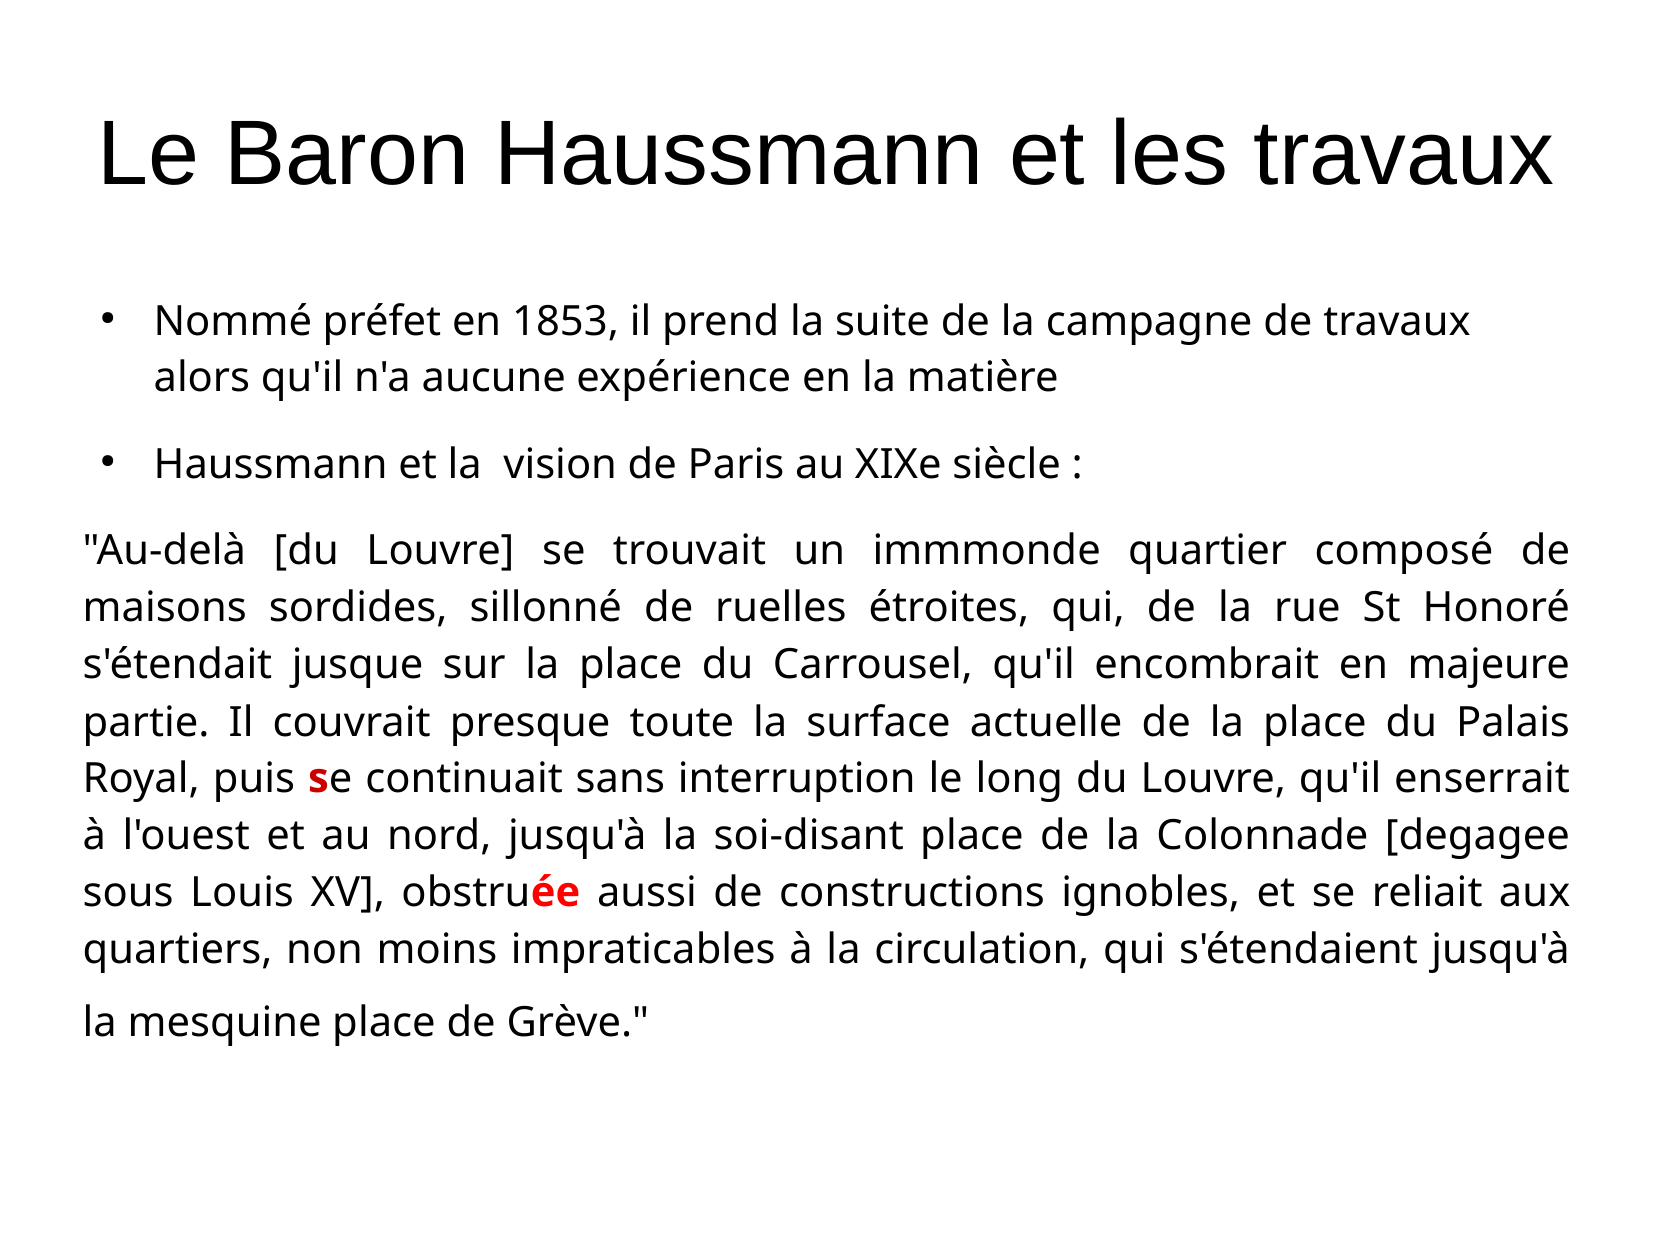

# Le Baron Haussmann et les travaux
Nommé préfet en 1853, il prend la suite de la campagne de travaux alors qu'il n'a aucune expérience en la matière
Haussmann et la vision de Paris au XIXe siècle :
"Au-delà [du Louvre] se trouvait un immmonde quartier composé de maisons sordides, sillonné de ruelles étroites, qui, de la rue St Honoré s'étendait jusque sur la place du Carrousel, qu'il encombrait en majeure partie. Il couvrait presque toute la surface actuelle de la place du Palais Royal, puis se continuait sans interruption le long du Louvre, qu'il enserrait à l'ouest et au nord, jusqu'à la soi-disant place de la Colonnade [degagee sous Louis XV], obstruée aussi de constructions ignobles, et se reliait aux quartiers, non moins impraticables à la circulation, qui s'étendaient jusqu'à la mesquine place de Grève."